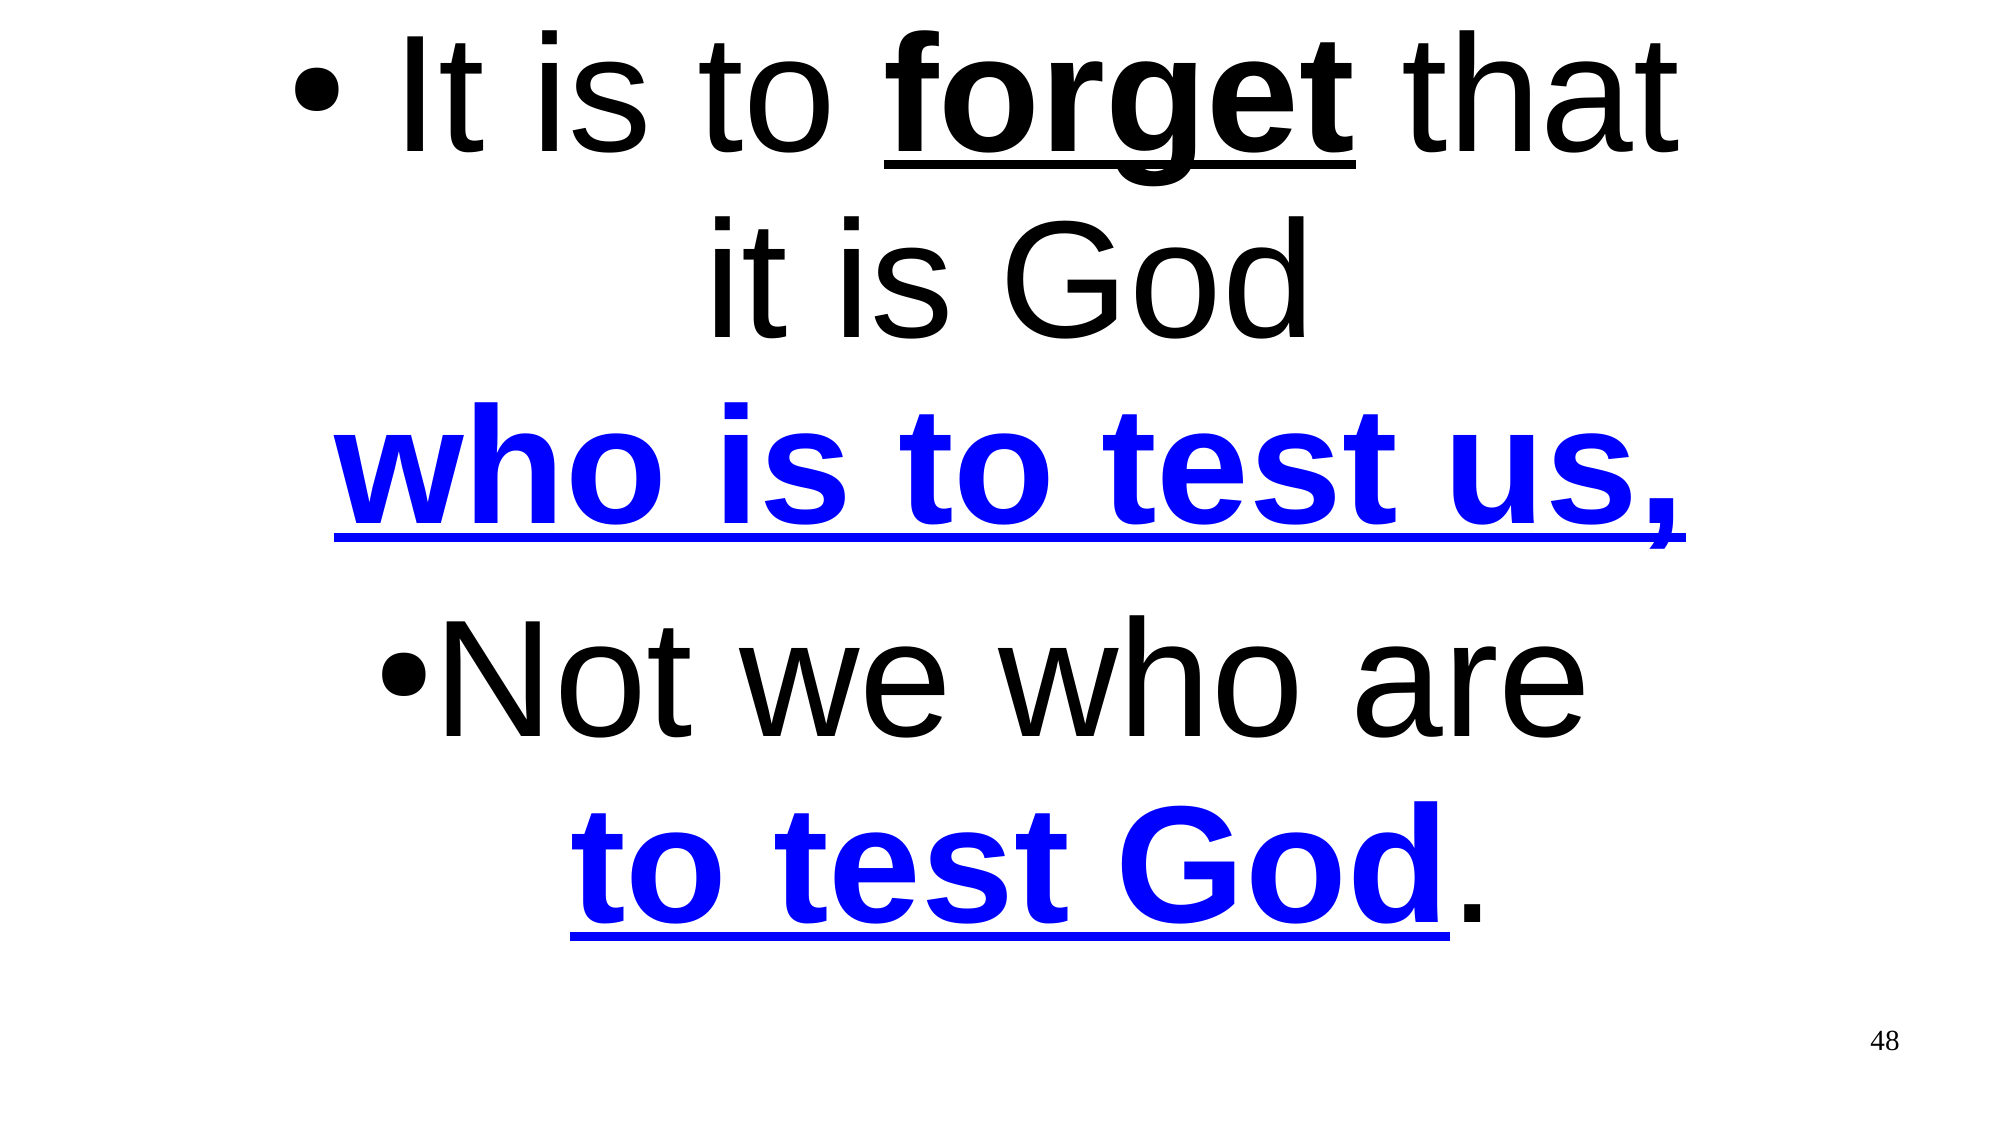

# It is to forget that it is God who is to test us,
Not we who are
to test God.
48